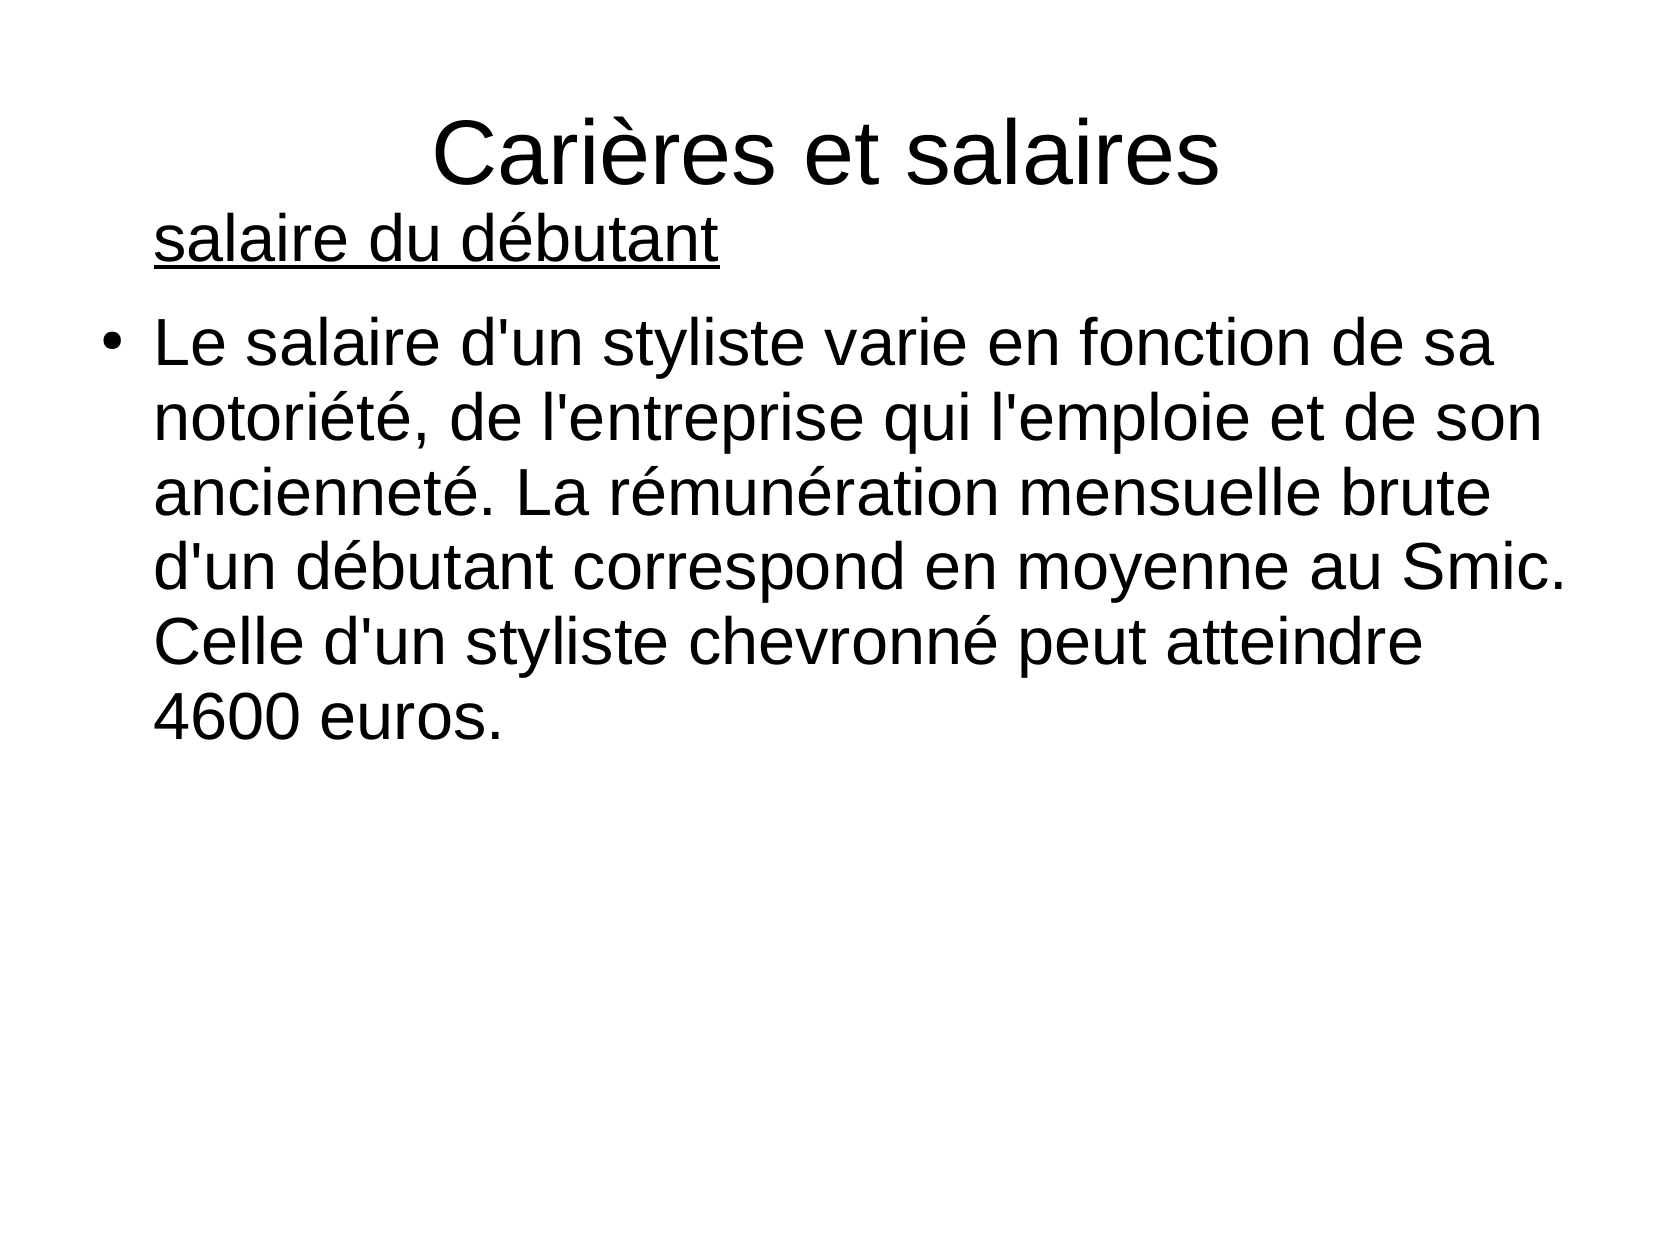

# Carières et salaires
salaire du débutant
Le salaire d'un styliste varie en fonction de sa notoriété, de l'entreprise qui l'emploie et de son ancienneté. La rémunération mensuelle brute d'un débutant correspond en moyenne au Smic. Celle d'un styliste chevronné peut atteindre 4600 euros.